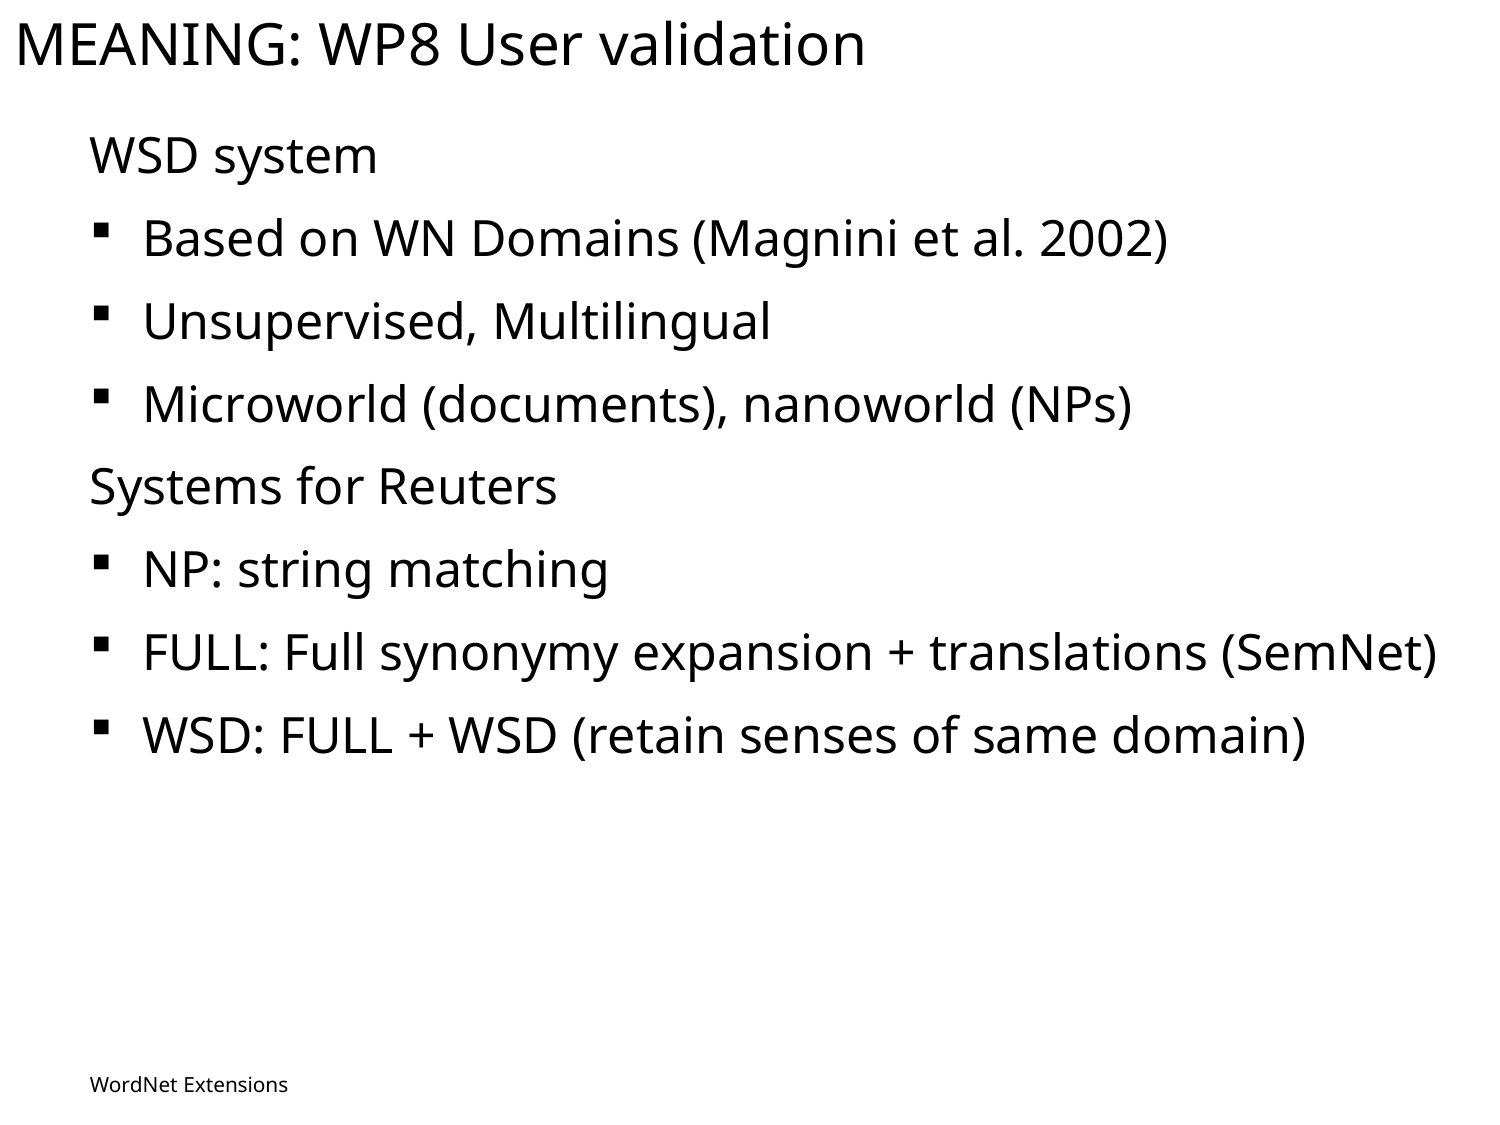

# MEANING: WP8 User validation
WSD system
Based on WN Domains (Magnini et al. 2002)
Unsupervised, Multilingual
Microworld (documents), nanoworld (NPs)
Systems for Reuters
NP: string matching
FULL: Full synonymy expansion + translations (SemNet)
WSD: FULL + WSD (retain senses of same domain)